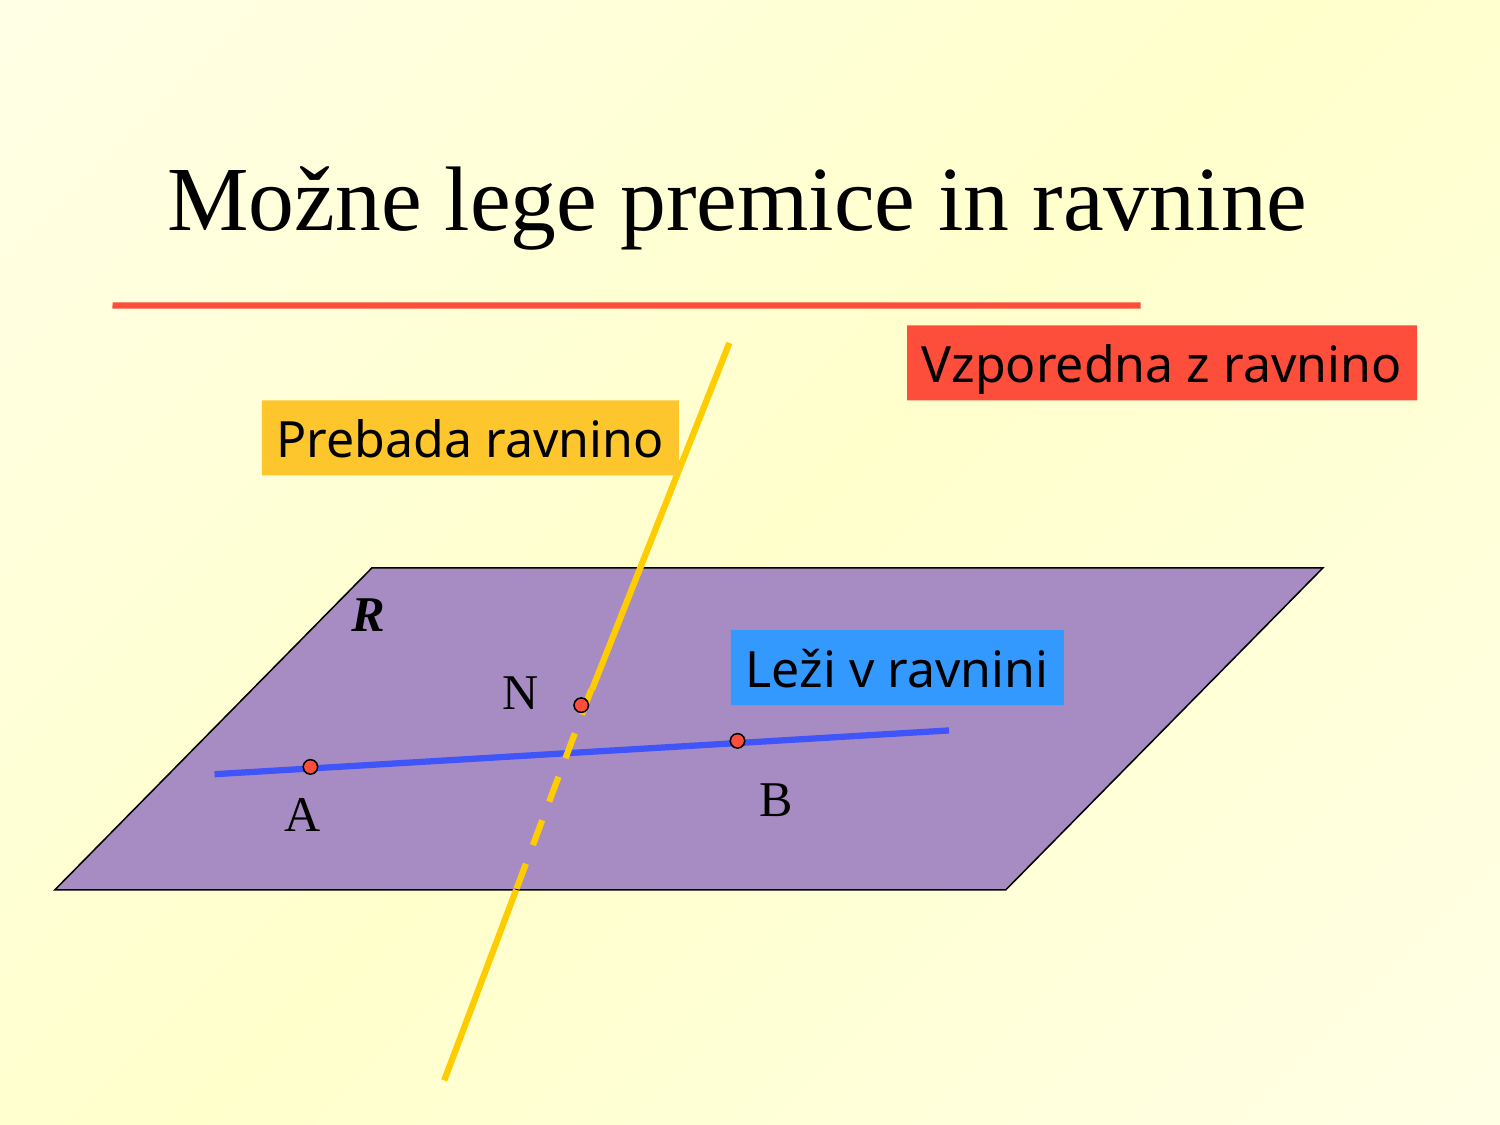

# Možne lege premice in ravnine
Vzporedna z ravnino
Prebada ravnino
R
Leži v ravnini
N
B
A